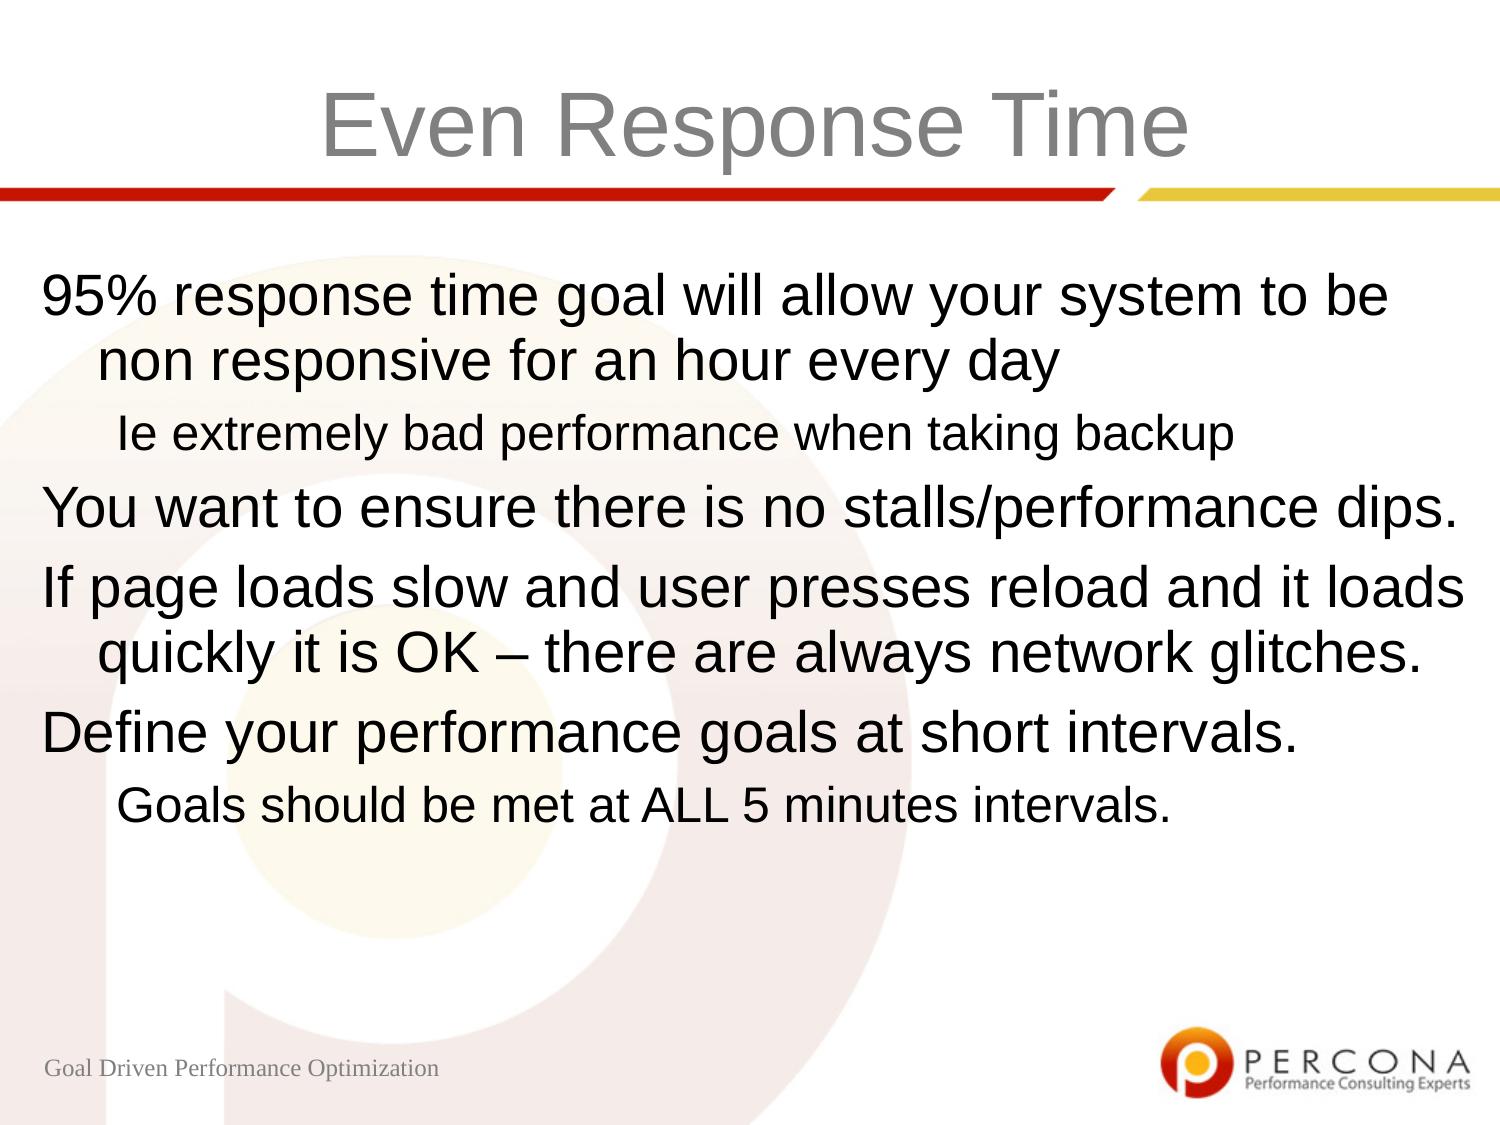

# Even Response Time
95% response time goal will allow your system to be non responsive for an hour every day
Ie extremely bad performance when taking backup
You want to ensure there is no stalls/performance dips.
If page loads slow and user presses reload and it loads quickly it is OK – there are always network glitches.
Define your performance goals at short intervals.
Goals should be met at ALL 5 minutes intervals.